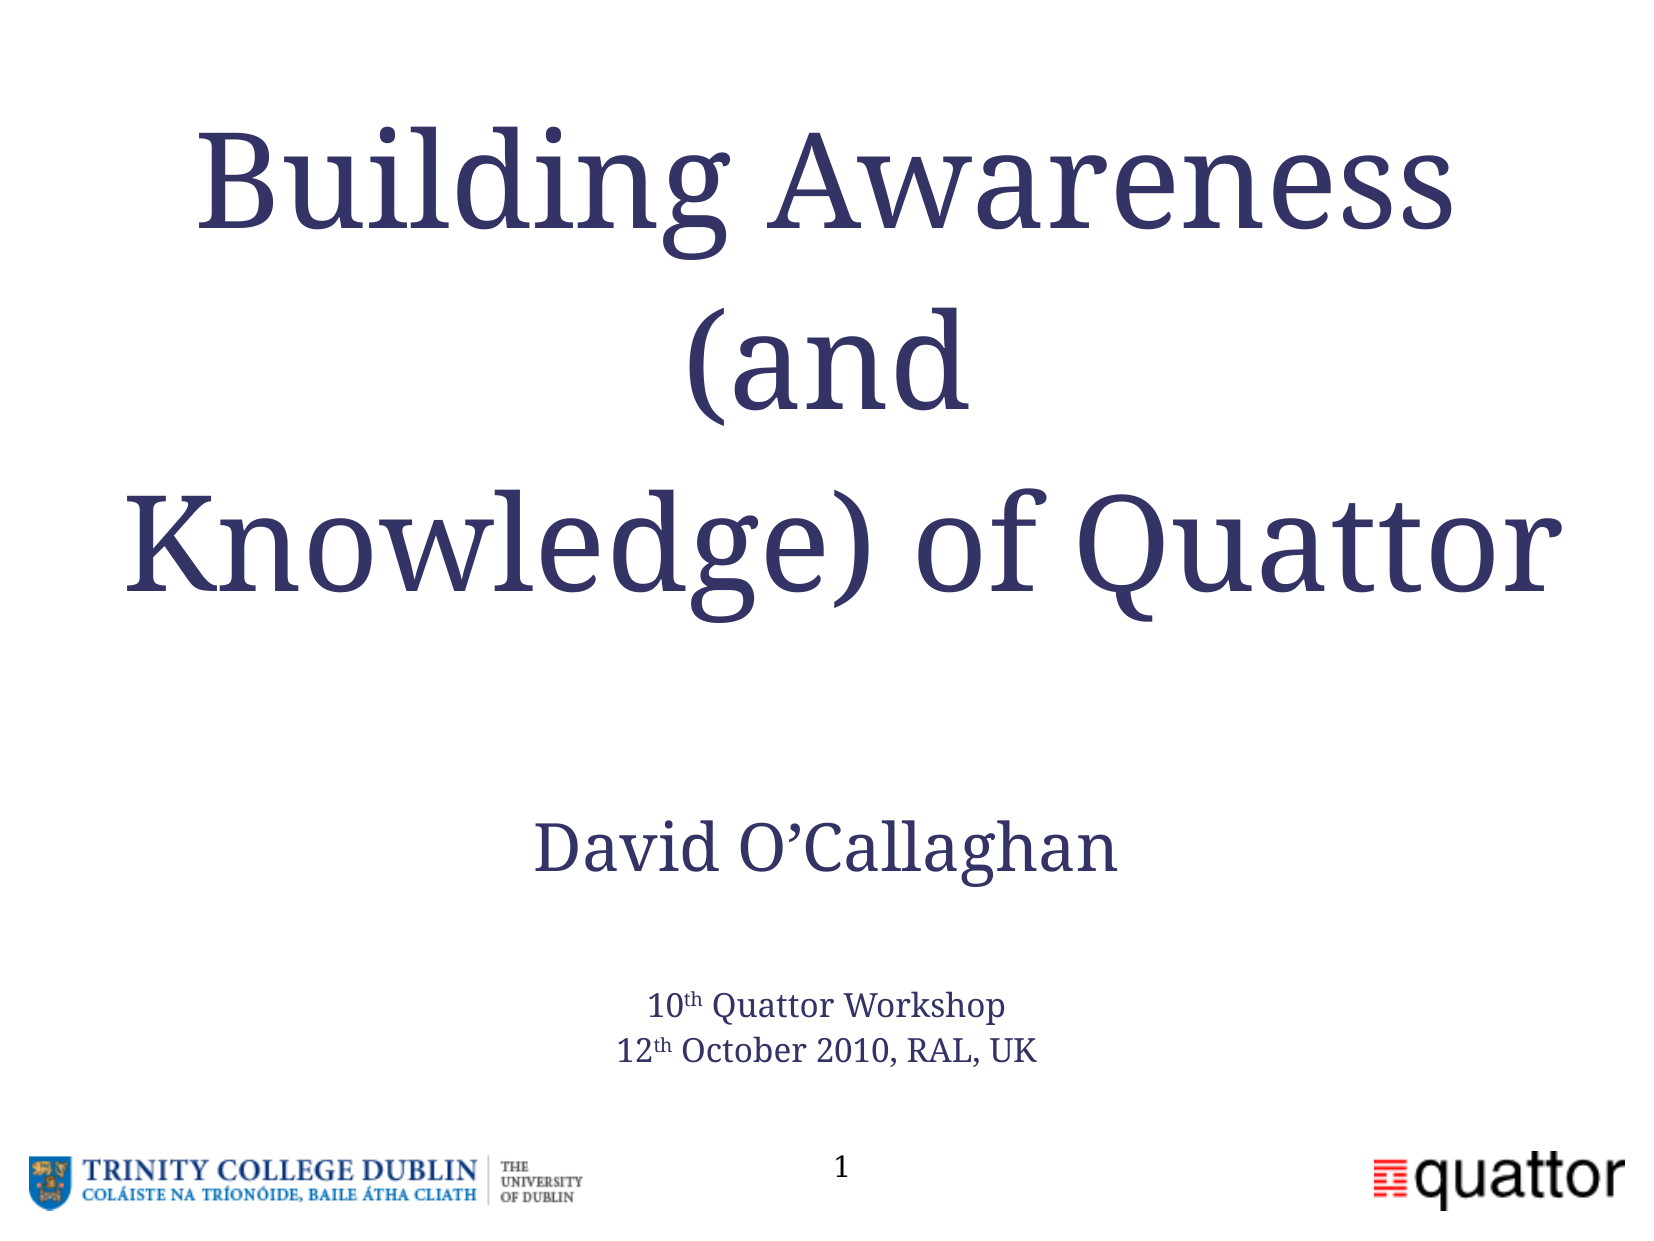

# Building Awareness (and Knowledge) of Quattor
David O’Callaghan
10th Quattor Workshop
12th October 2010, RAL, UK
1